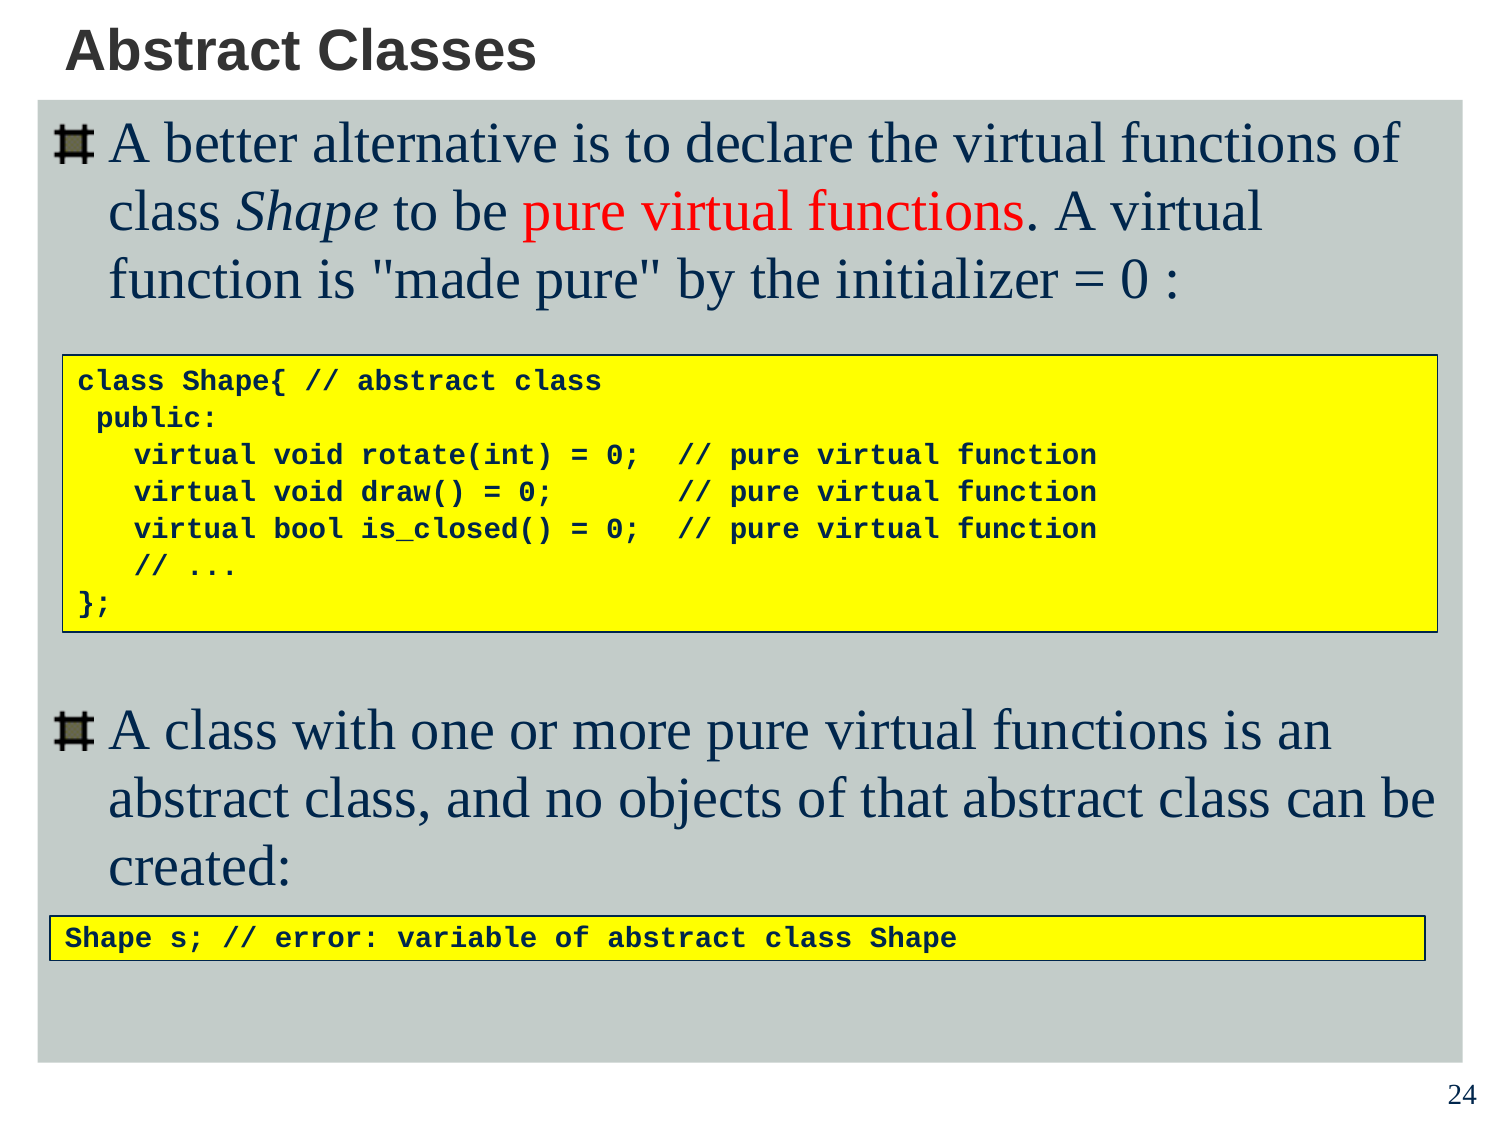

# Abstract Classes
A better alternative is to declare the virtual functions of class Shape to be pure virtual functions. A virtual function is "made pure" by the initializer = 0 :
A class with one or more pure virtual functions is an abstract class, and no objects of that abstract class can be created:
class Shape{ // abstract class
	public:
		virtual void rotate(int) = 0; 	// pure virtual function
		virtual void draw() = 0; 	// pure virtual function
		virtual bool is_closed() = 0; 	// pure virtual function
		// ...
};
Shape s; // error: variable of abstract class Shape